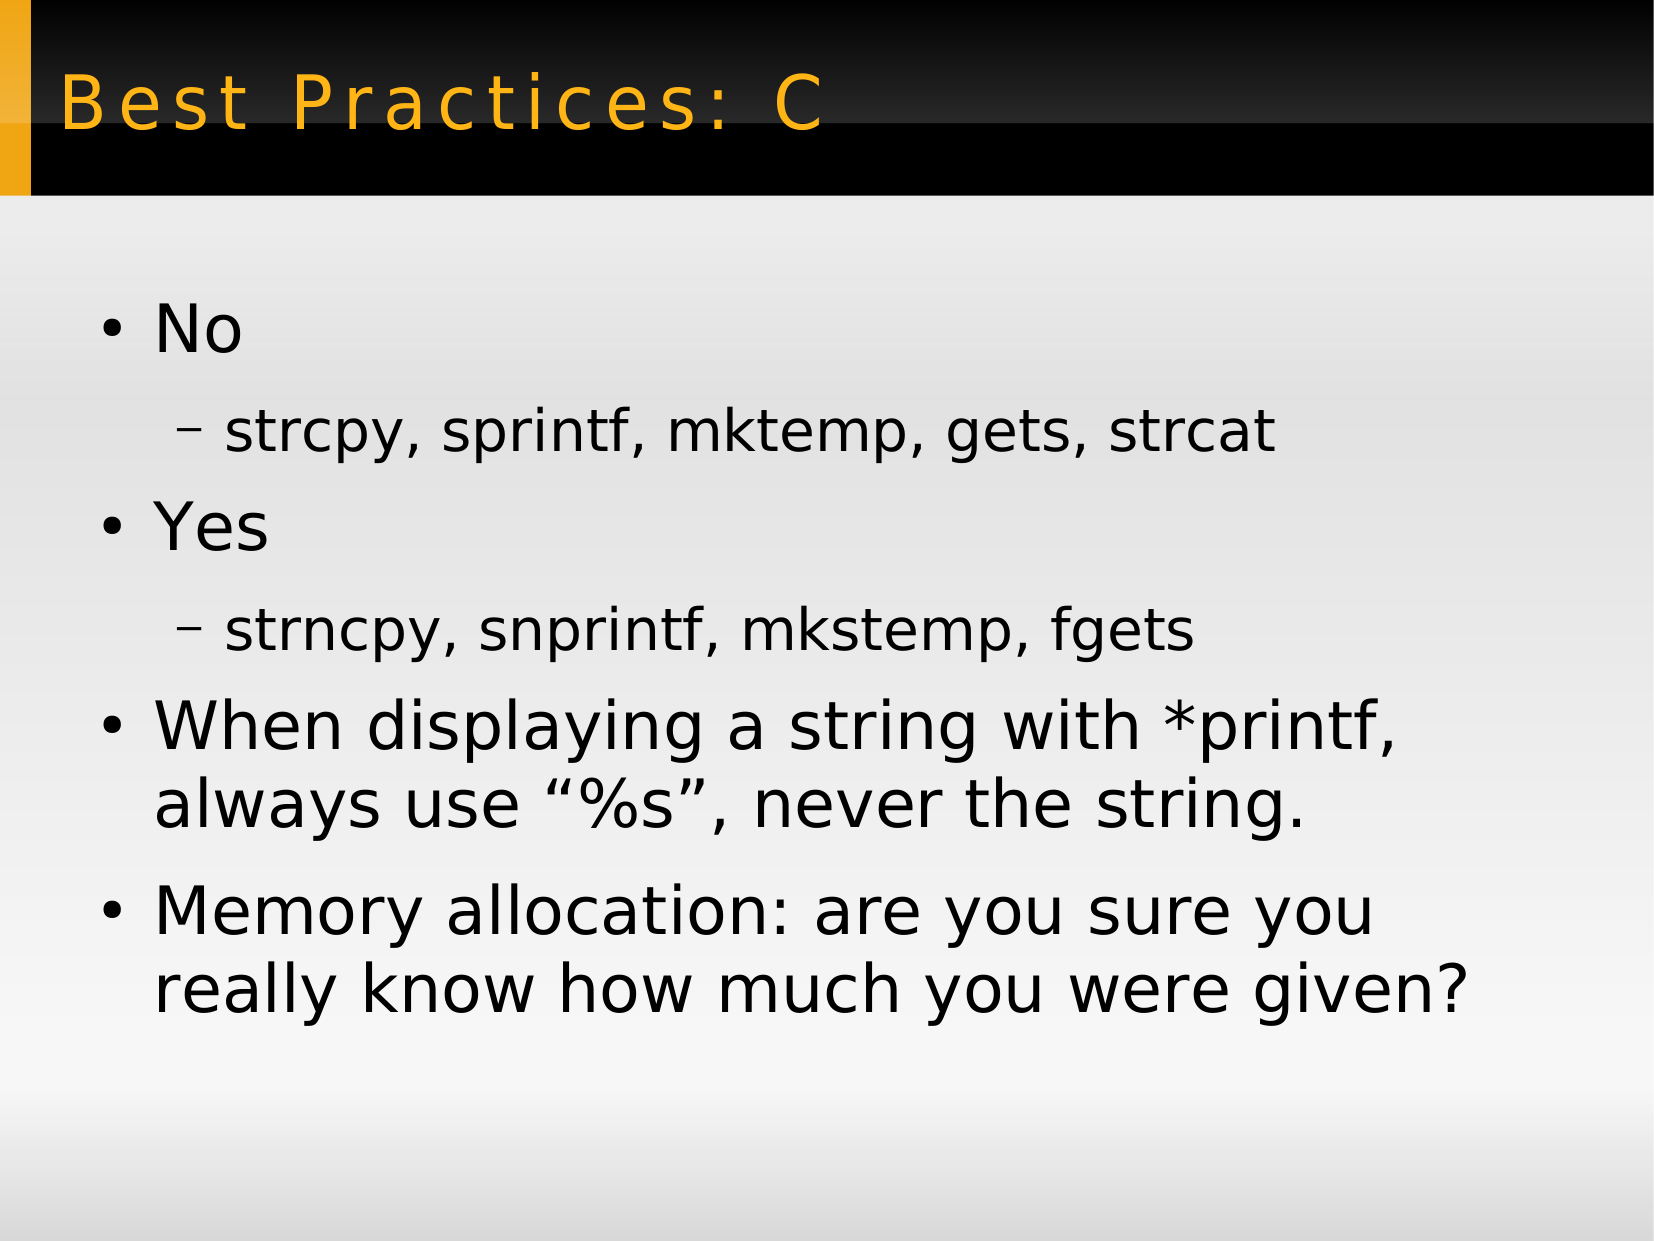

# Best Practices: C
No
strcpy, sprintf, mktemp, gets, strcat
Yes
strncpy, snprintf, mkstemp, fgets
When displaying a string with *printf, always use “%s”, never the string.
Memory allocation: are you sure you really know how much you were given?